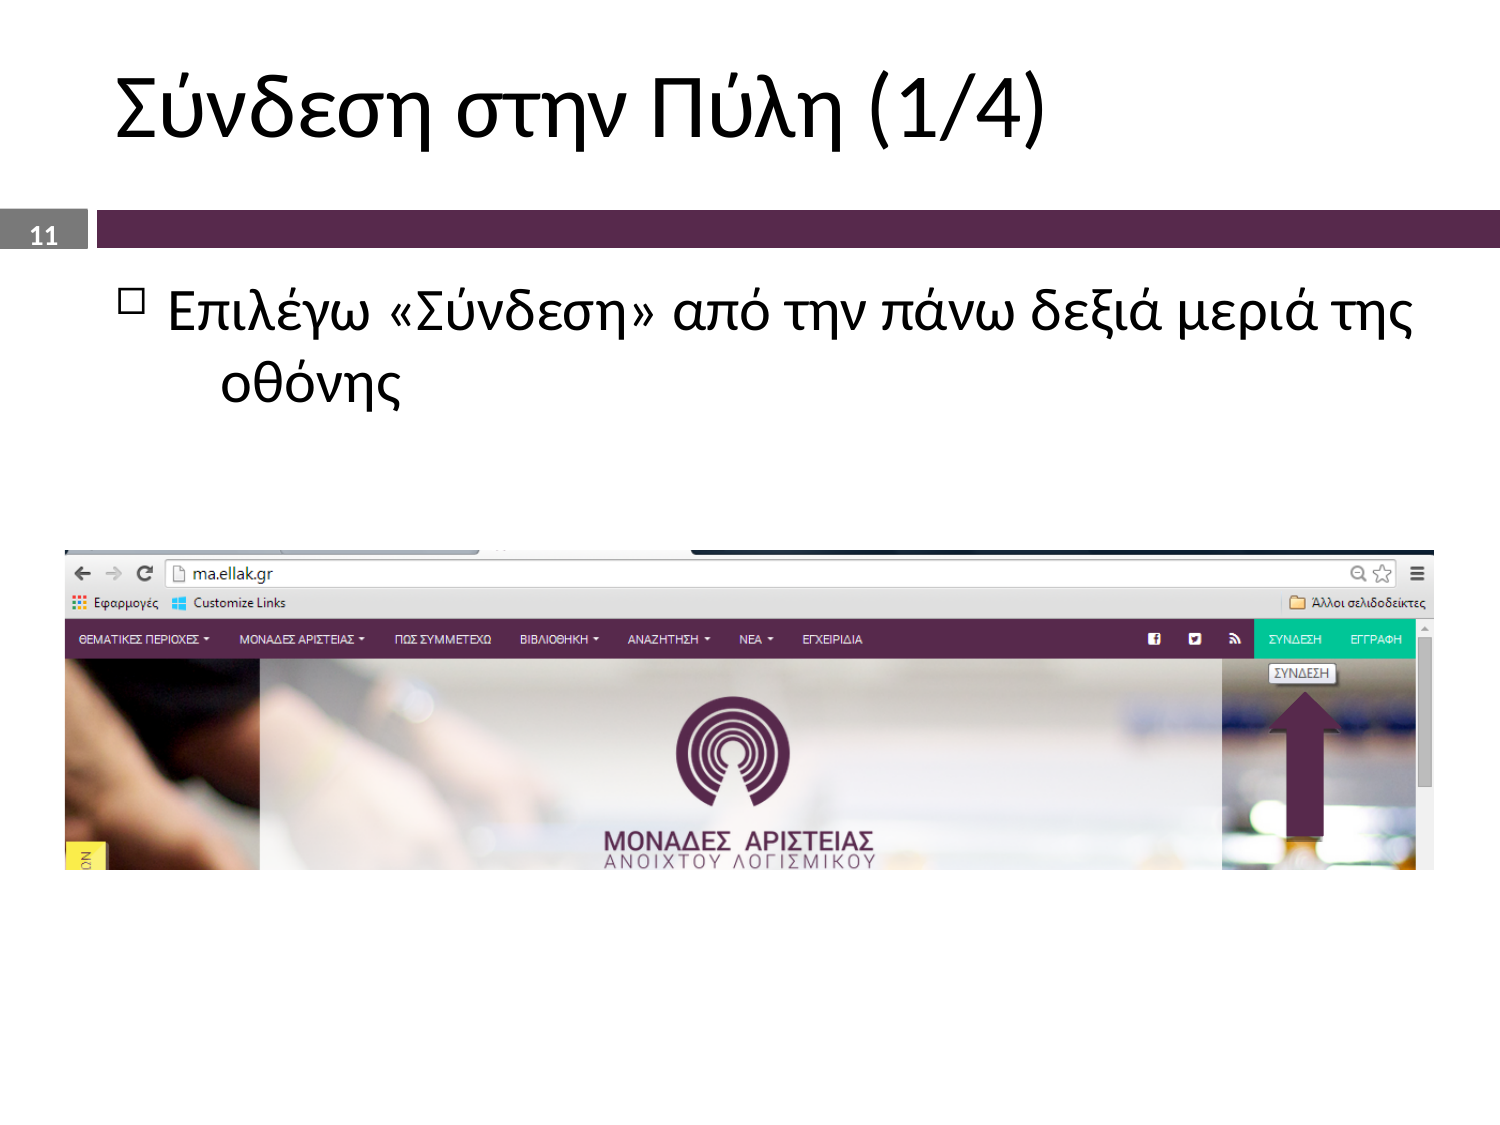

# Σύνδεση στην Πύλη (1/4)
Επιλέγω «Σύνδεση» από την πάνω δεξιά μεριά της οθόνης